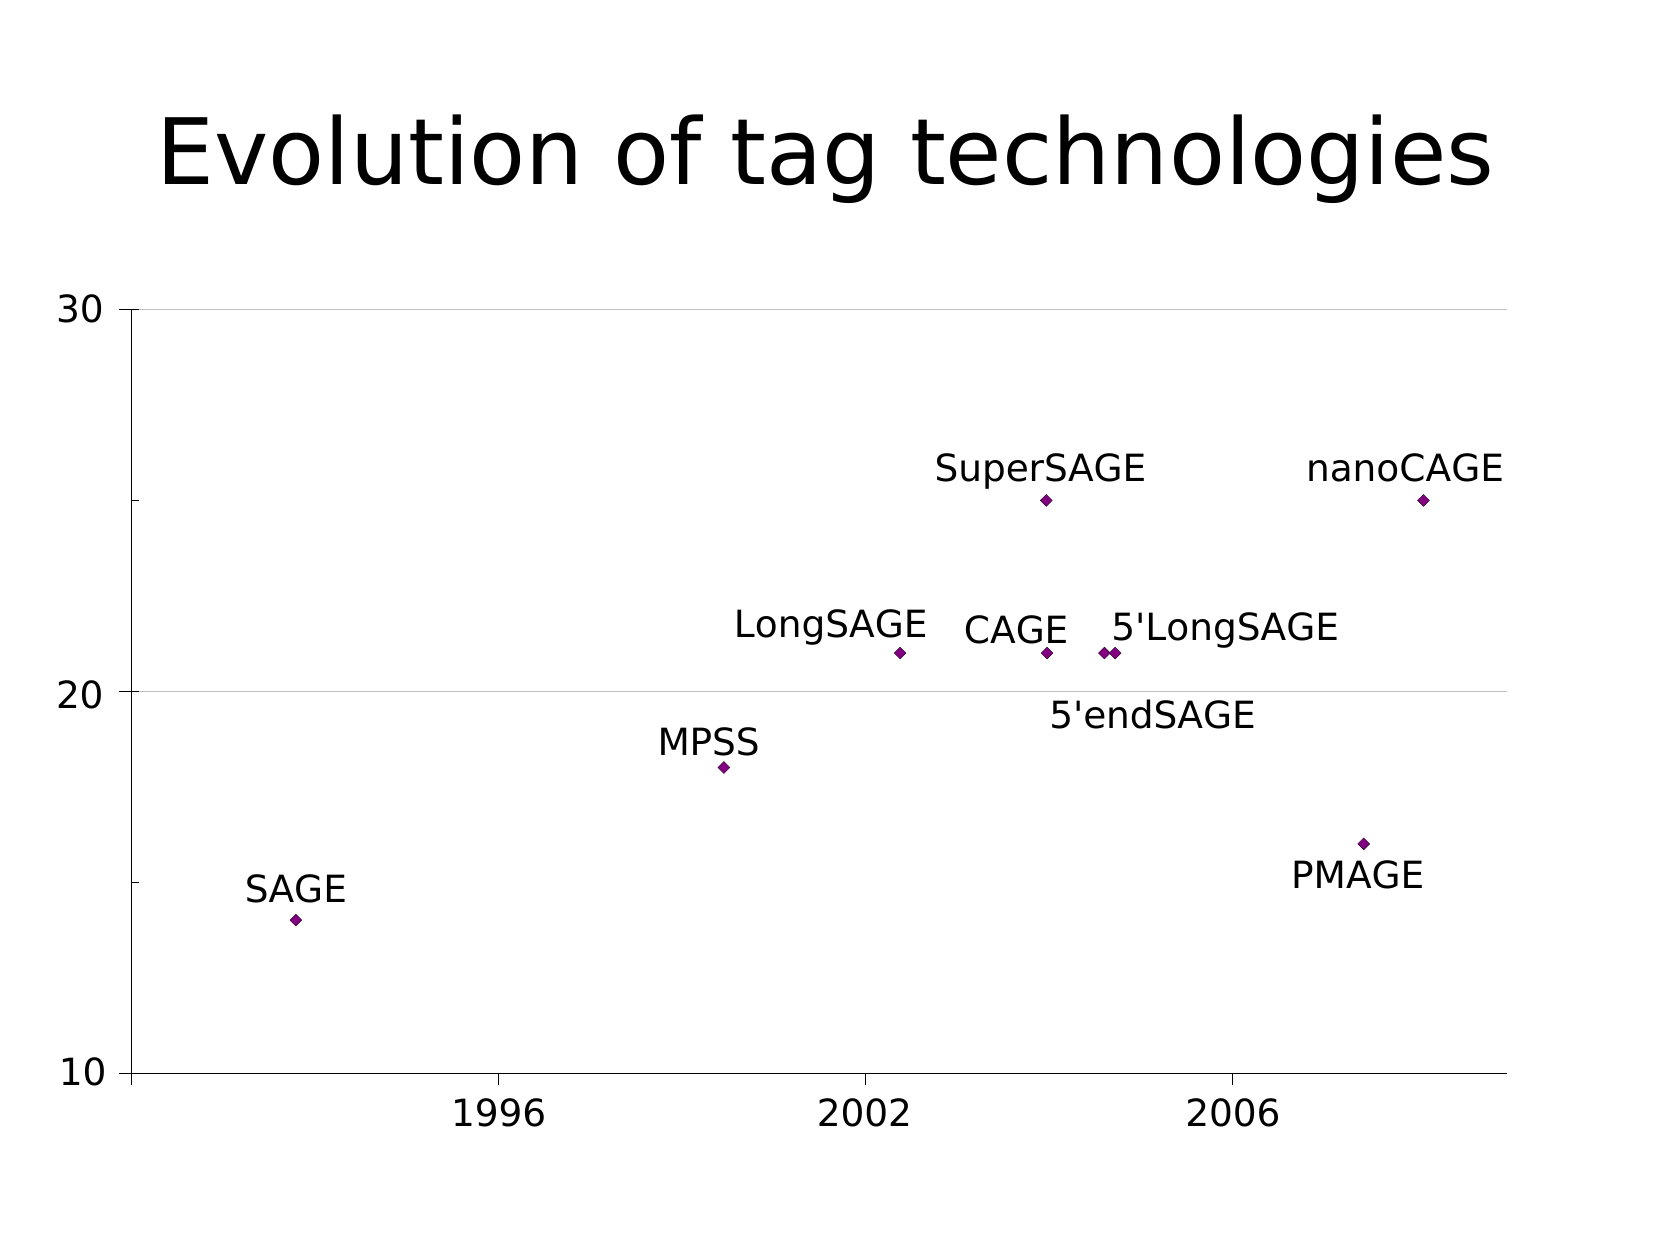

# Evolution of tag technologies
30
SuperSAGE
nanoCAGE
LongSAGE
5'LongSAGE
CAGE
20
5'endSAGE
MPSS
PMAGE
SAGE
10
2006
1996
2002